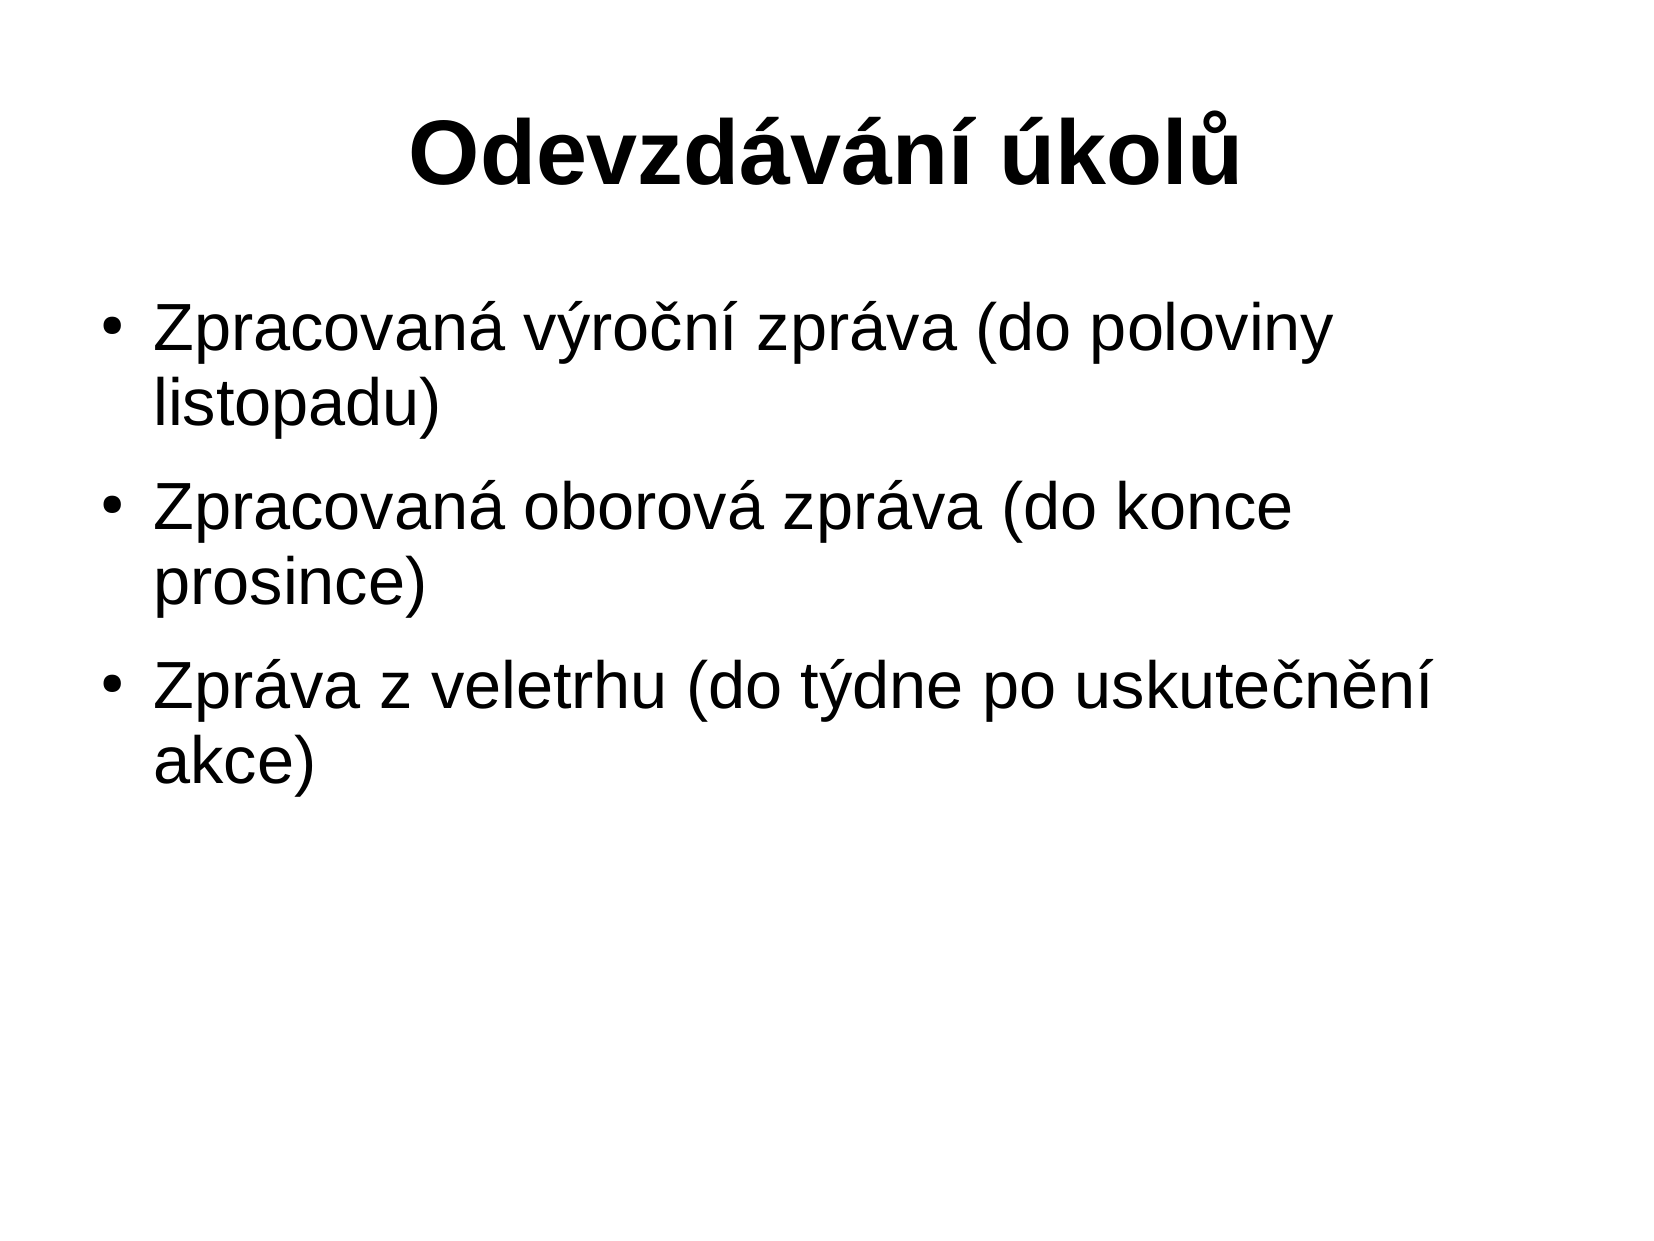

# Odevzdávání úkolů
Zpracovaná výroční zpráva (do poloviny listopadu)
Zpracovaná oborová zpráva (do konce prosince)
Zpráva z veletrhu (do týdne po uskutečnění akce)